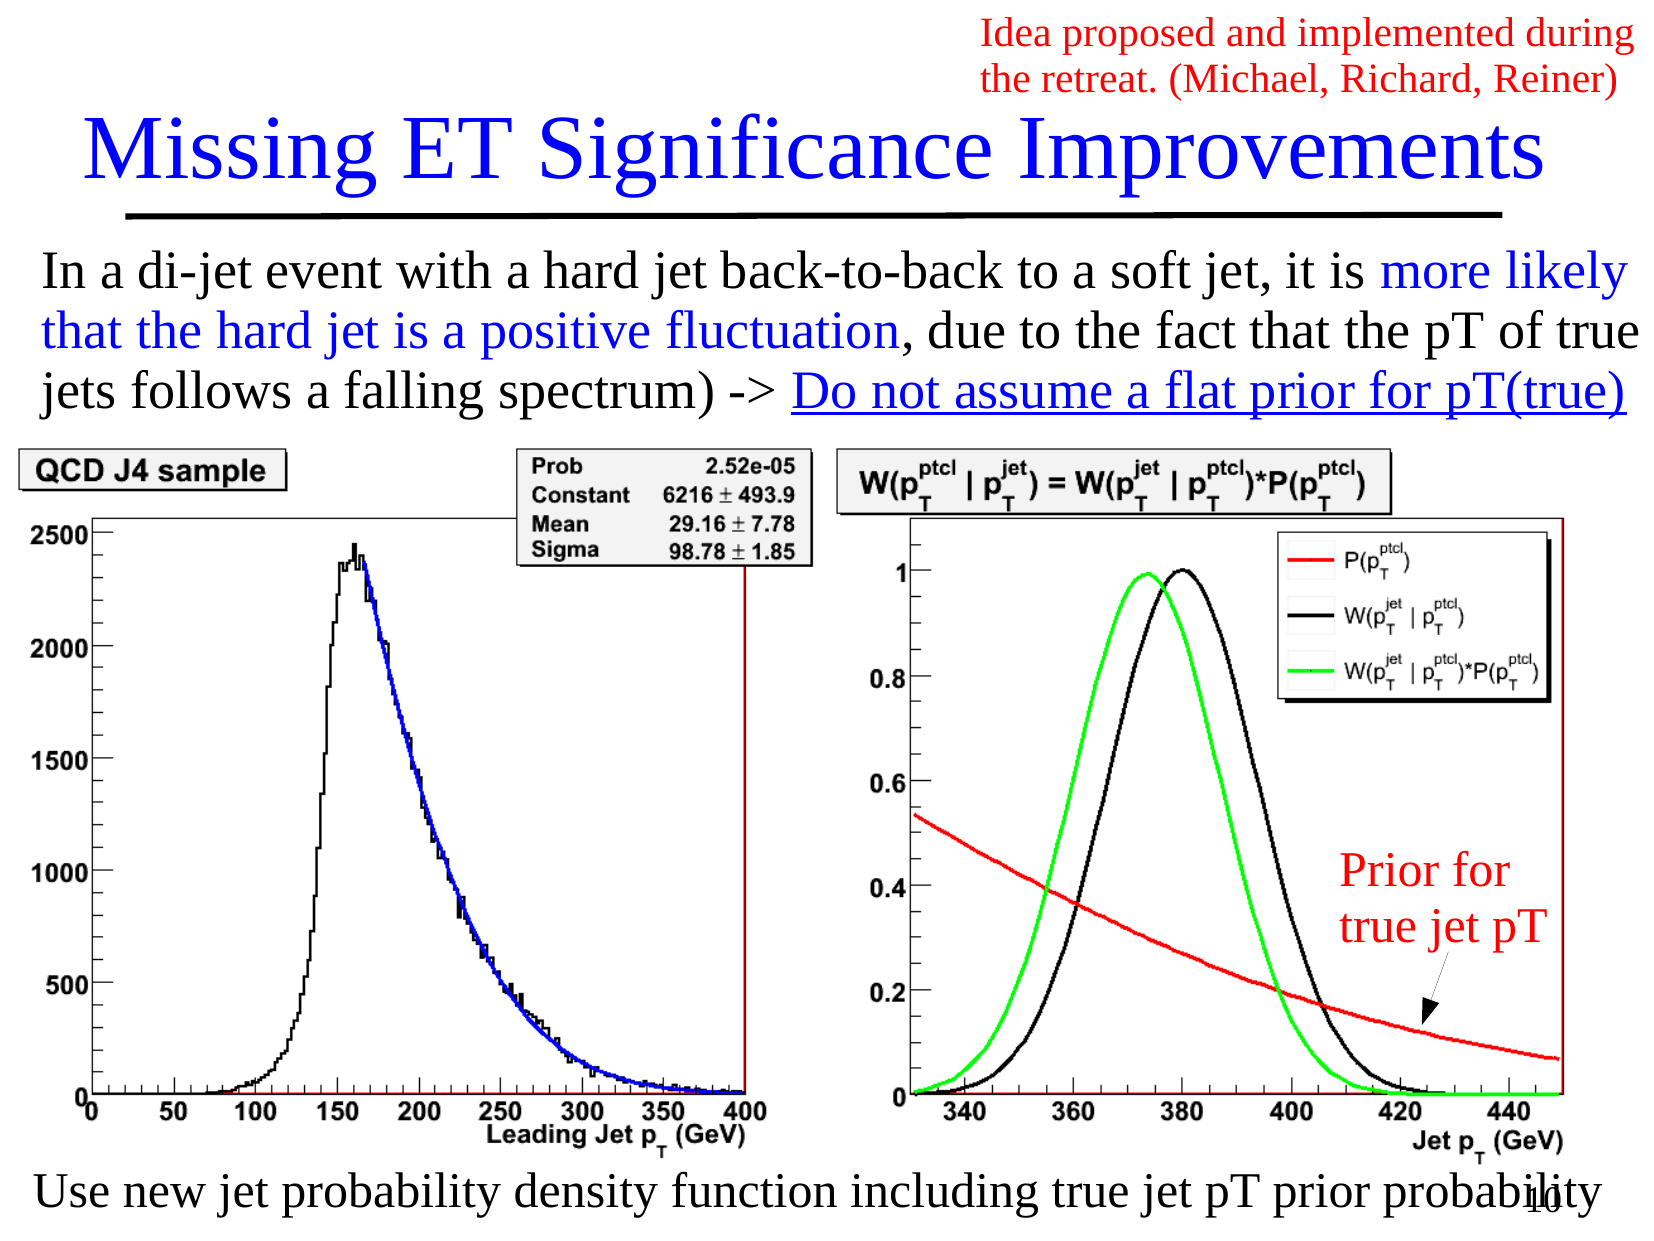

Idea proposed and implemented during
the retreat. (Michael, Richard, Reiner)
Missing ET Significance Improvements
In a di-jet event with a hard jet back-to-back to a soft jet, it is more likely
that the hard jet is a positive fluctuation, due to the fact that the pT of true
jets follows a falling spectrum) -> Do not assume a flat prior for pT(true)
Prior for
true jet pT
Use new jet probability density function including true jet pT prior probability